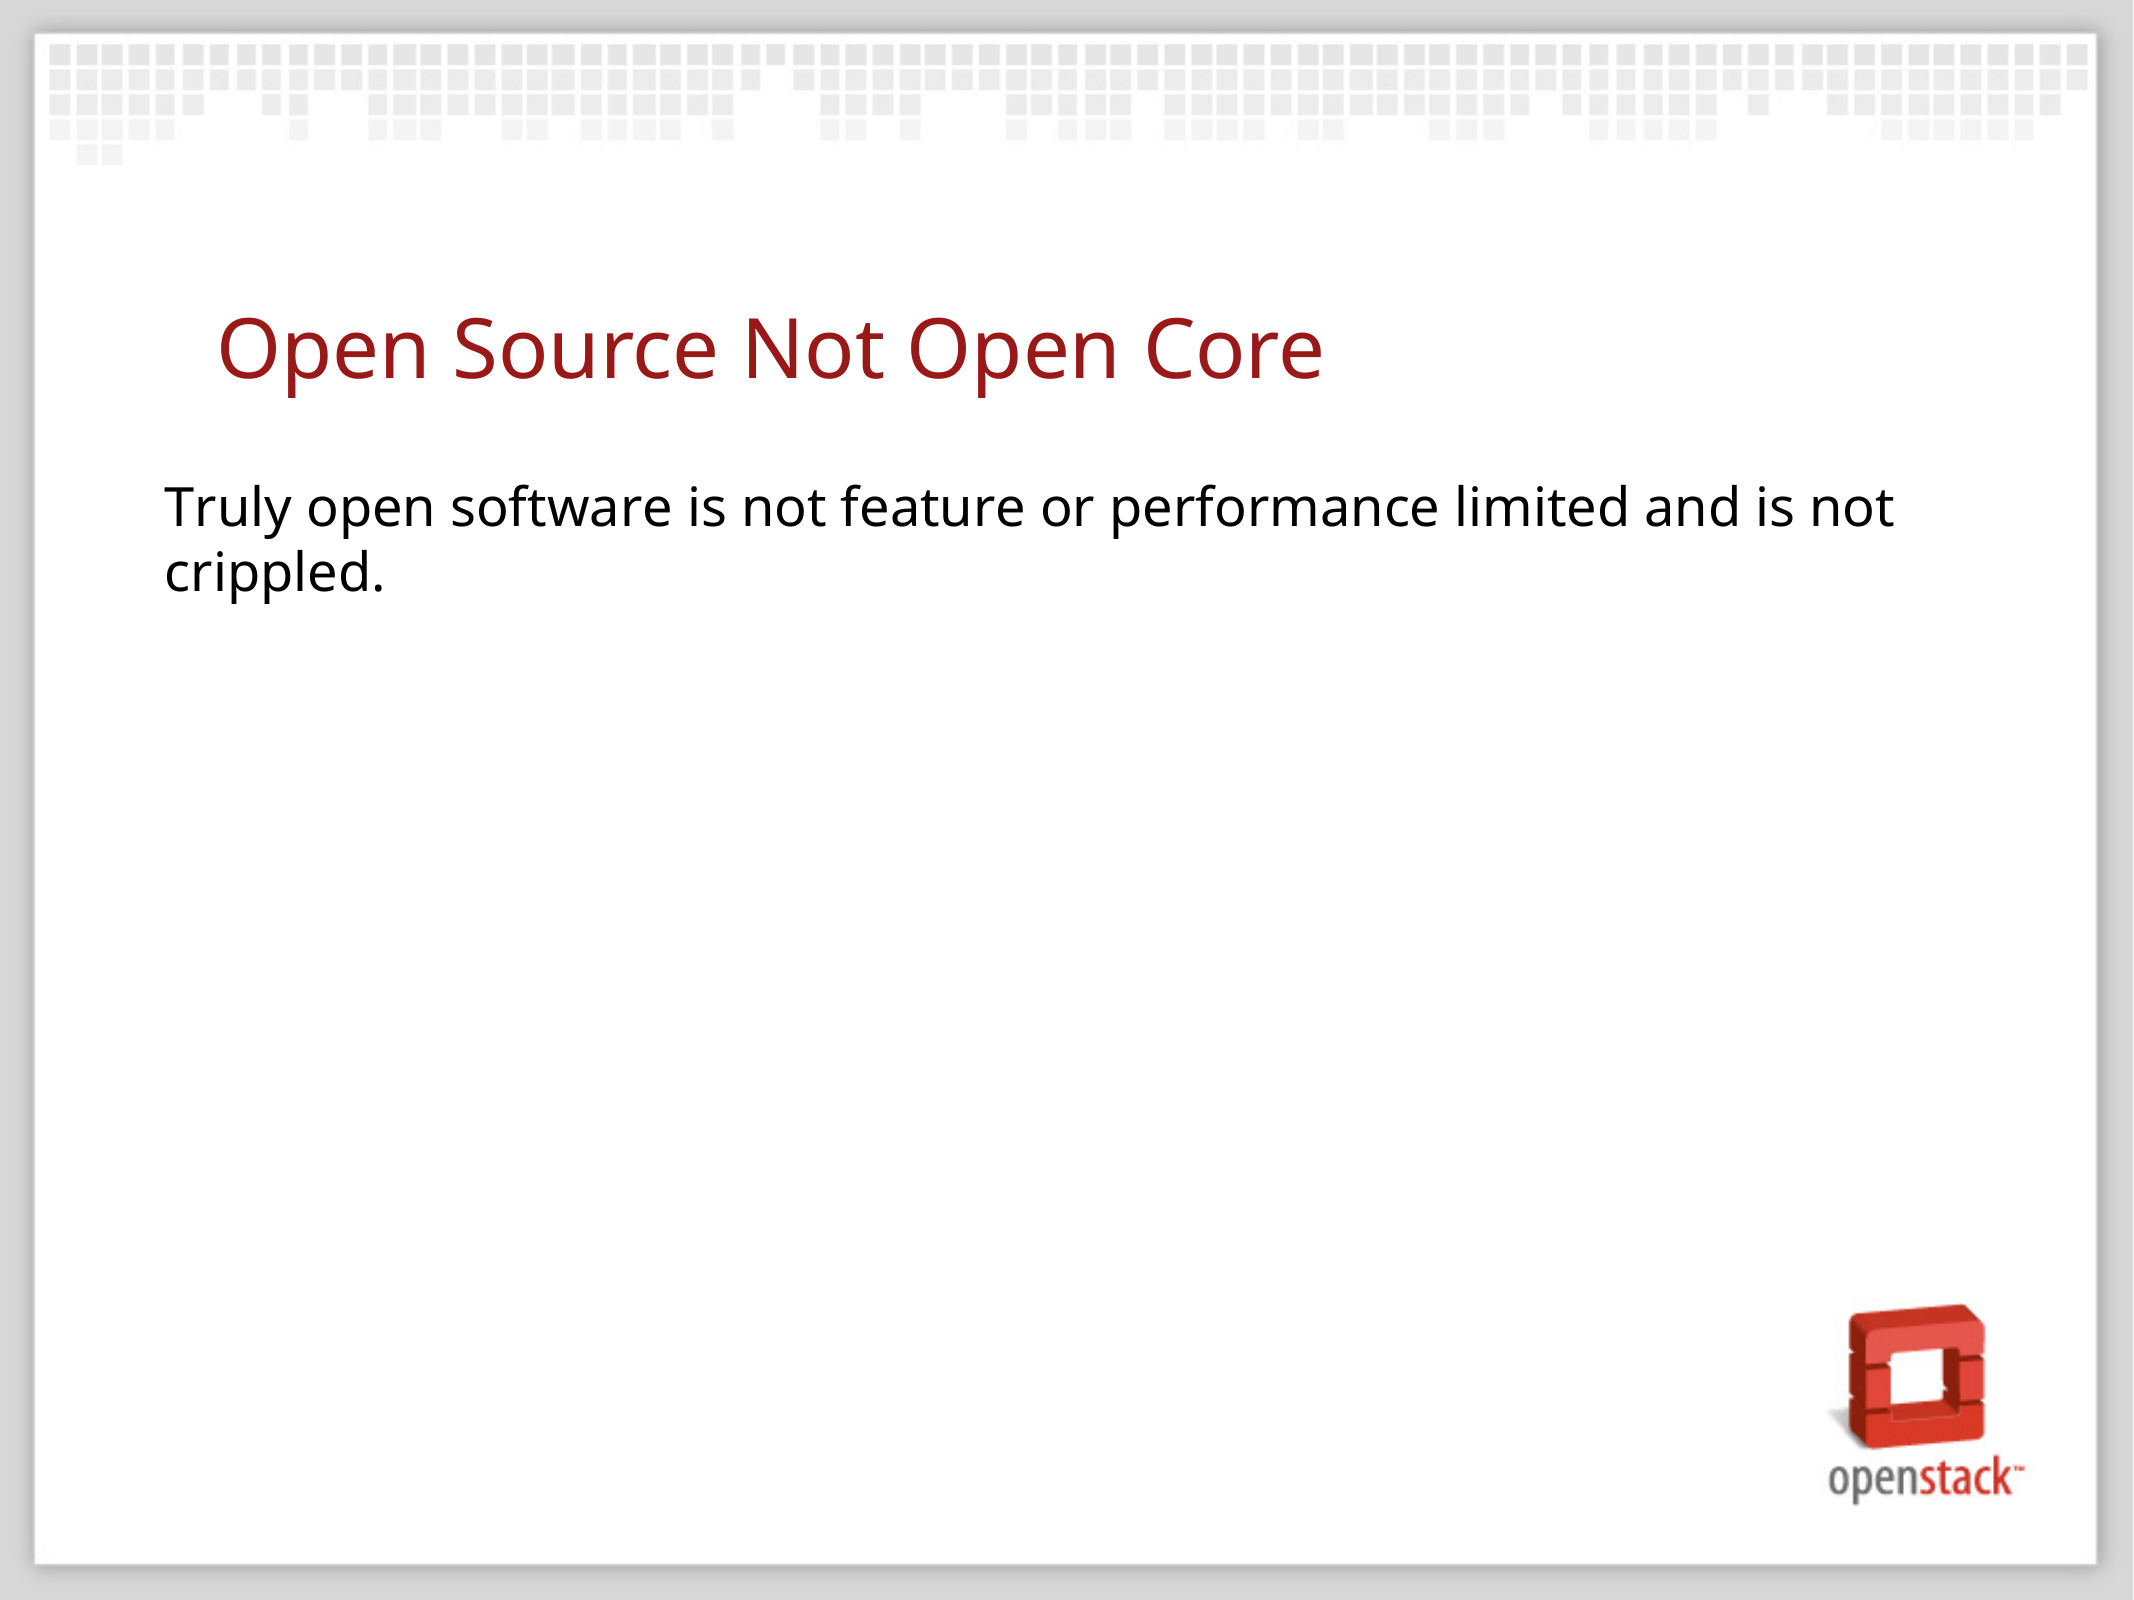

# Open Source Not Open Core
Truly open software is not feature or performance limited and is not crippled.